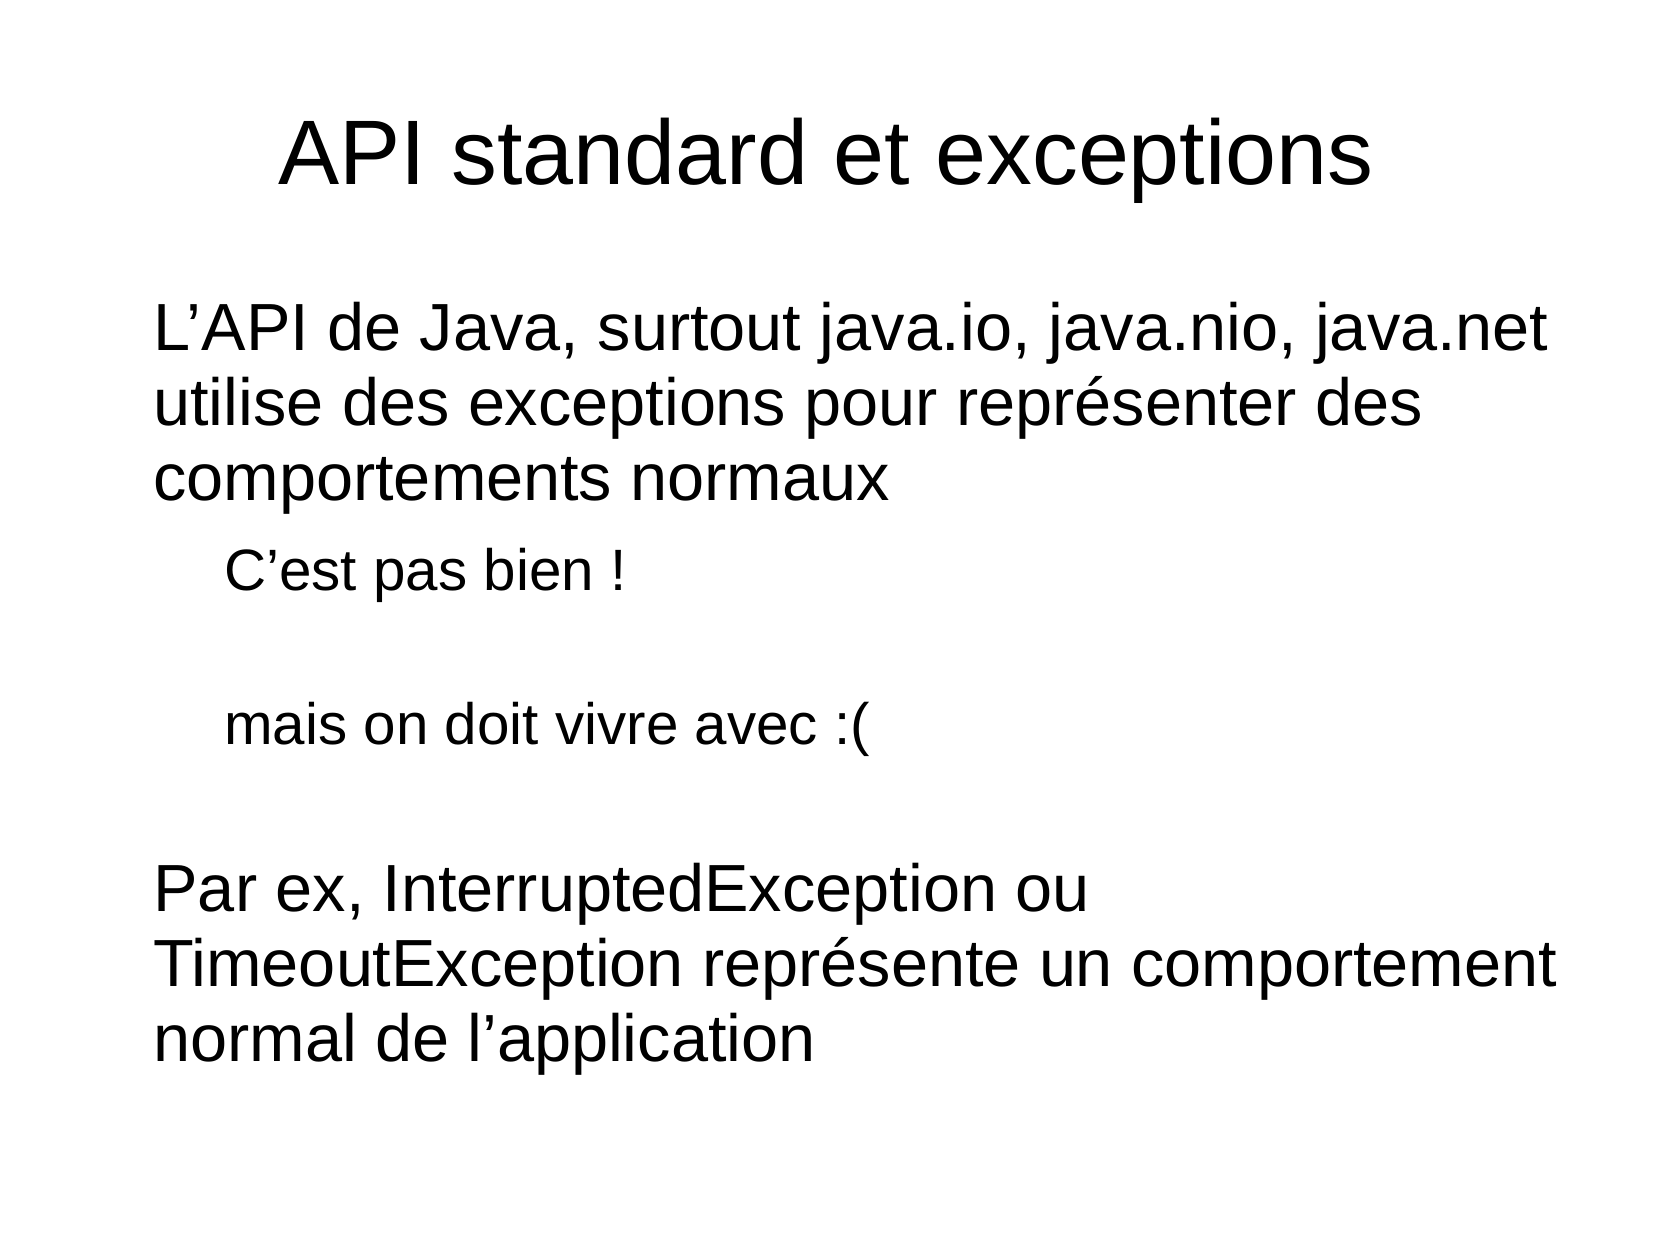

# API standard et exceptions
L’API de Java, surtout java.io, java.nio, java.net utilise des exceptions pour représenter des comportements normaux
C’est pas bien !
mais on doit vivre avec :(
Par ex, InterruptedException ou TimeoutException représente un comportement normal de l’application